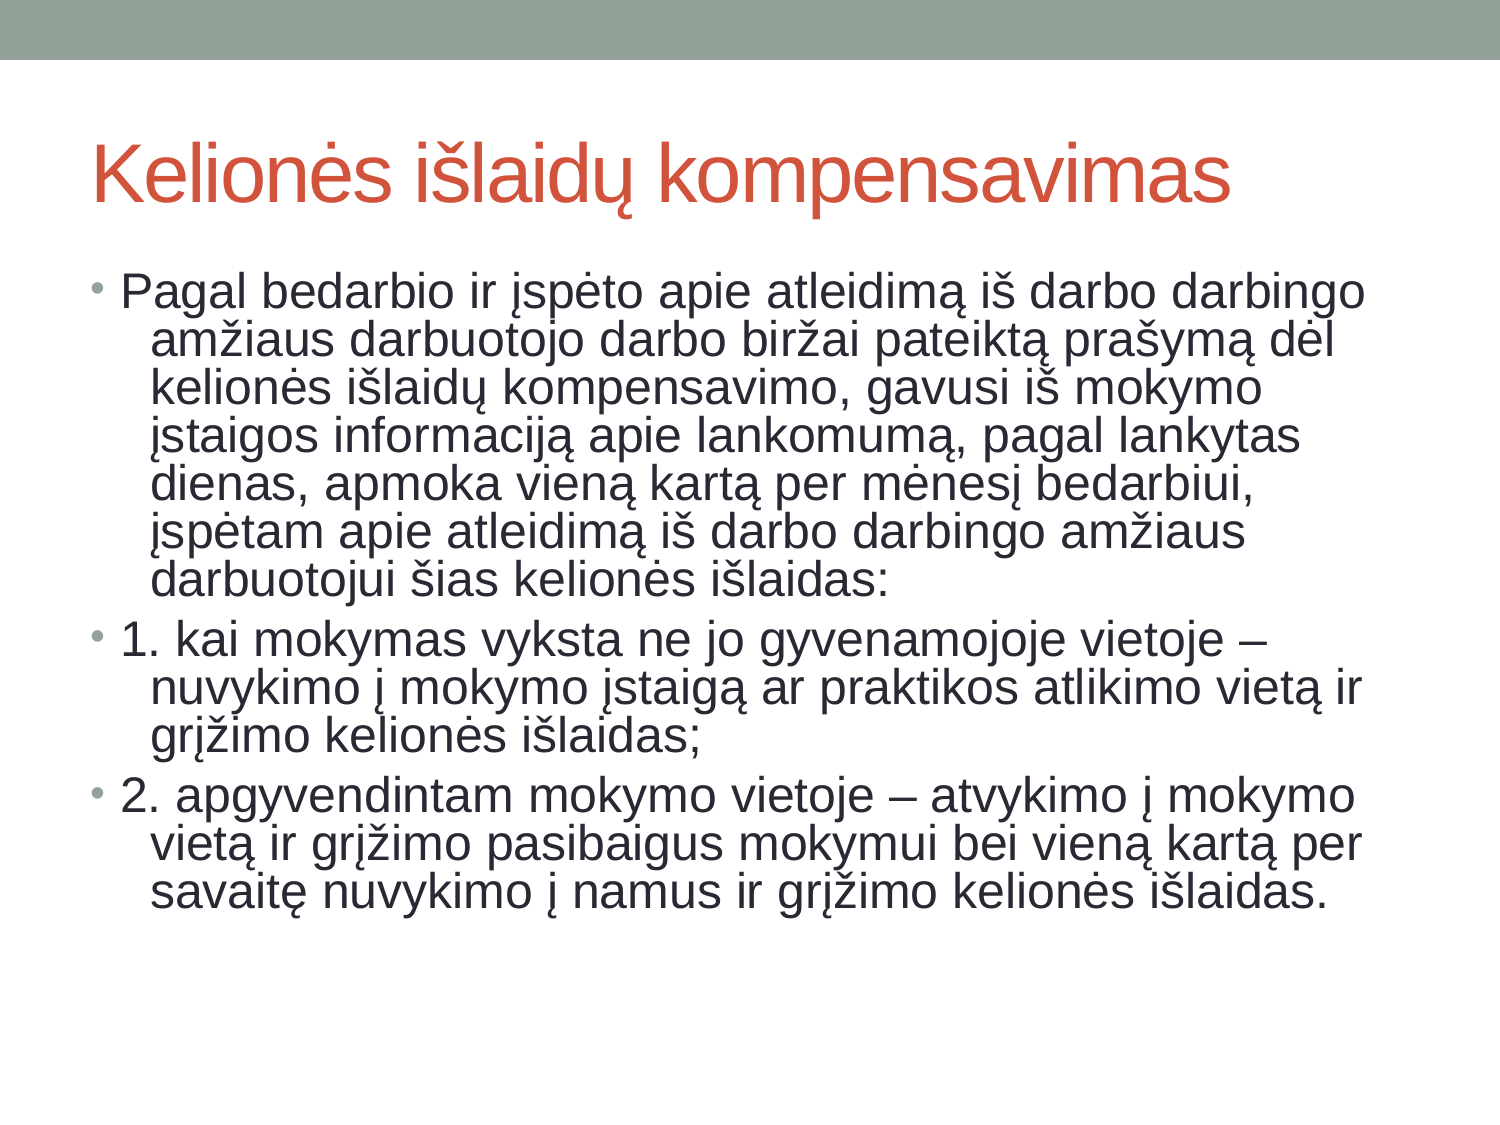

# Kelionės išlaidų kompensavimas
Pagal bedarbio ir įspėto apie atleidimą iš darbo darbingo amžiaus darbuotojo darbo biržai pateiktą prašymą dėl kelionės išlaidų kompensavimo, gavusi iš mokymo įstaigos informaciją apie lankomumą, pagal lankytas dienas, apmoka vieną kartą per mėnesį bedarbiui, įspėtam apie atleidimą iš darbo darbingo amžiaus darbuotojui šias kelionės išlaidas:
1. kai mokymas vyksta ne jo gyvenamojoje vietoje – nuvykimo į mokymo įstaigą ar praktikos atlikimo vietą ir grįžimo kelionės išlaidas;
2. apgyvendintam mokymo vietoje – atvykimo į mokymo vietą ir grįžimo pasibaigus mokymui bei vieną kartą per savaitę nuvykimo į namus ir grįžimo kelionės išlaidas.